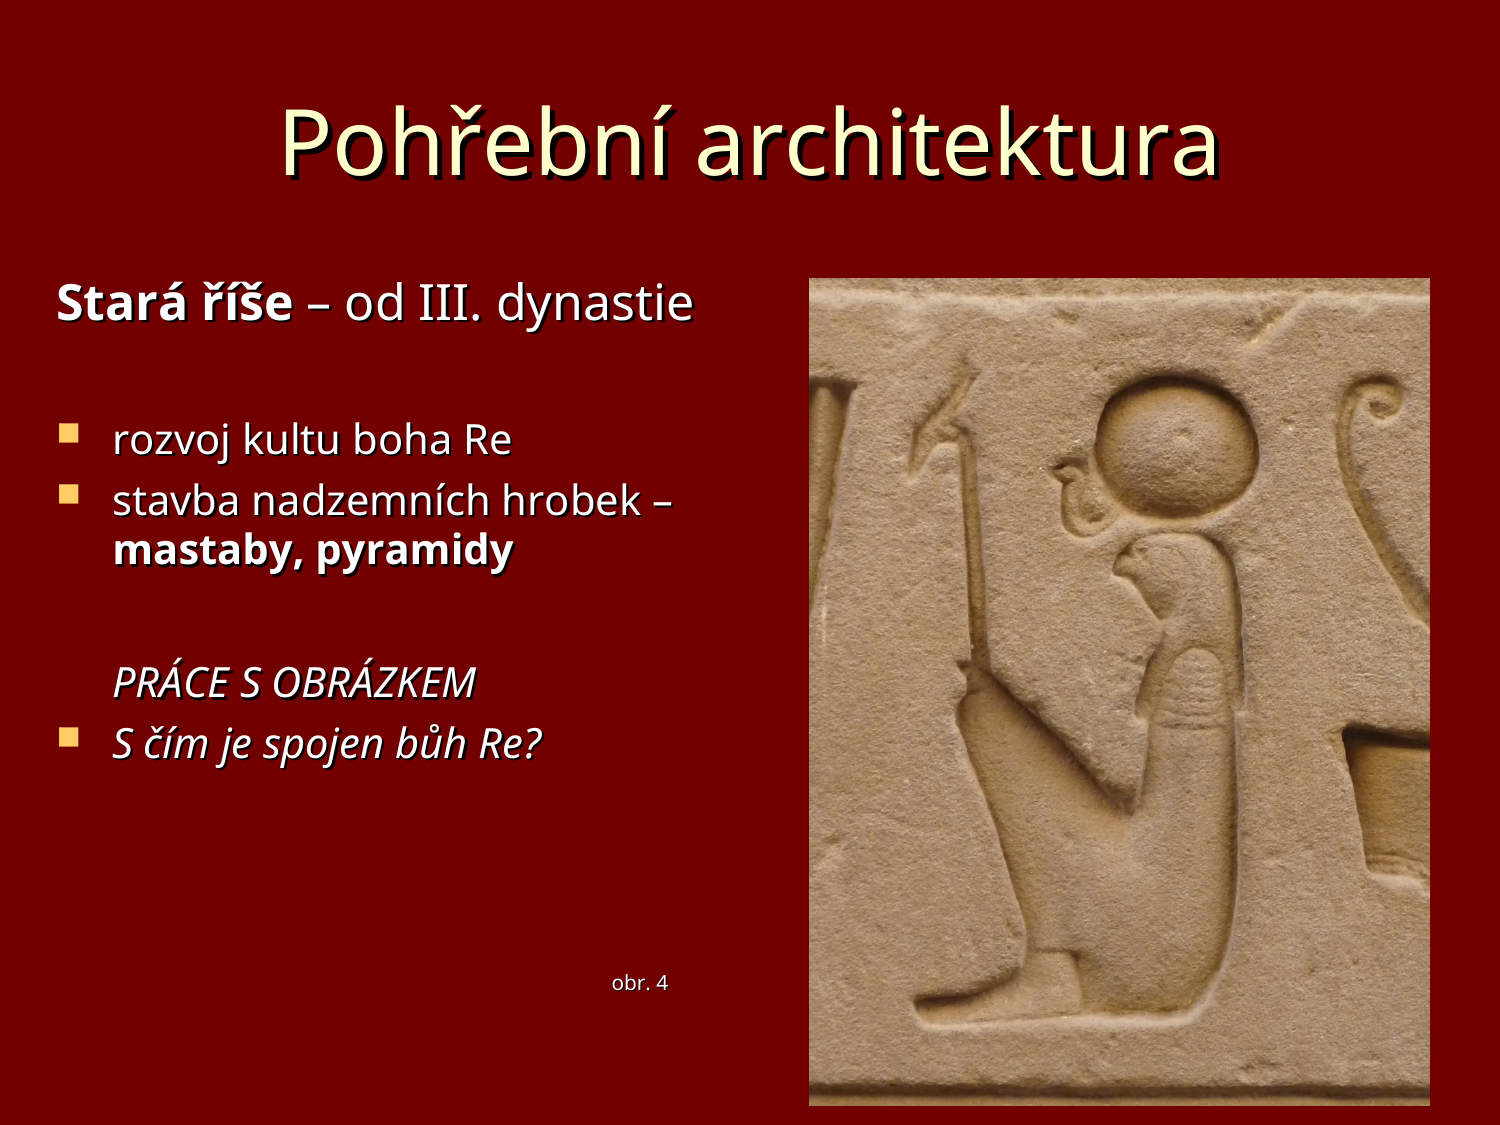

# Pohřební architektura
Stará říše – od III. dynastie
rozvoj kultu boha Re
stavba nadzemních hrobek – mastaby, pyramidy
	PRÁCE S OBRÁZKEM
S čím je spojen bůh Re?
 obr. 4